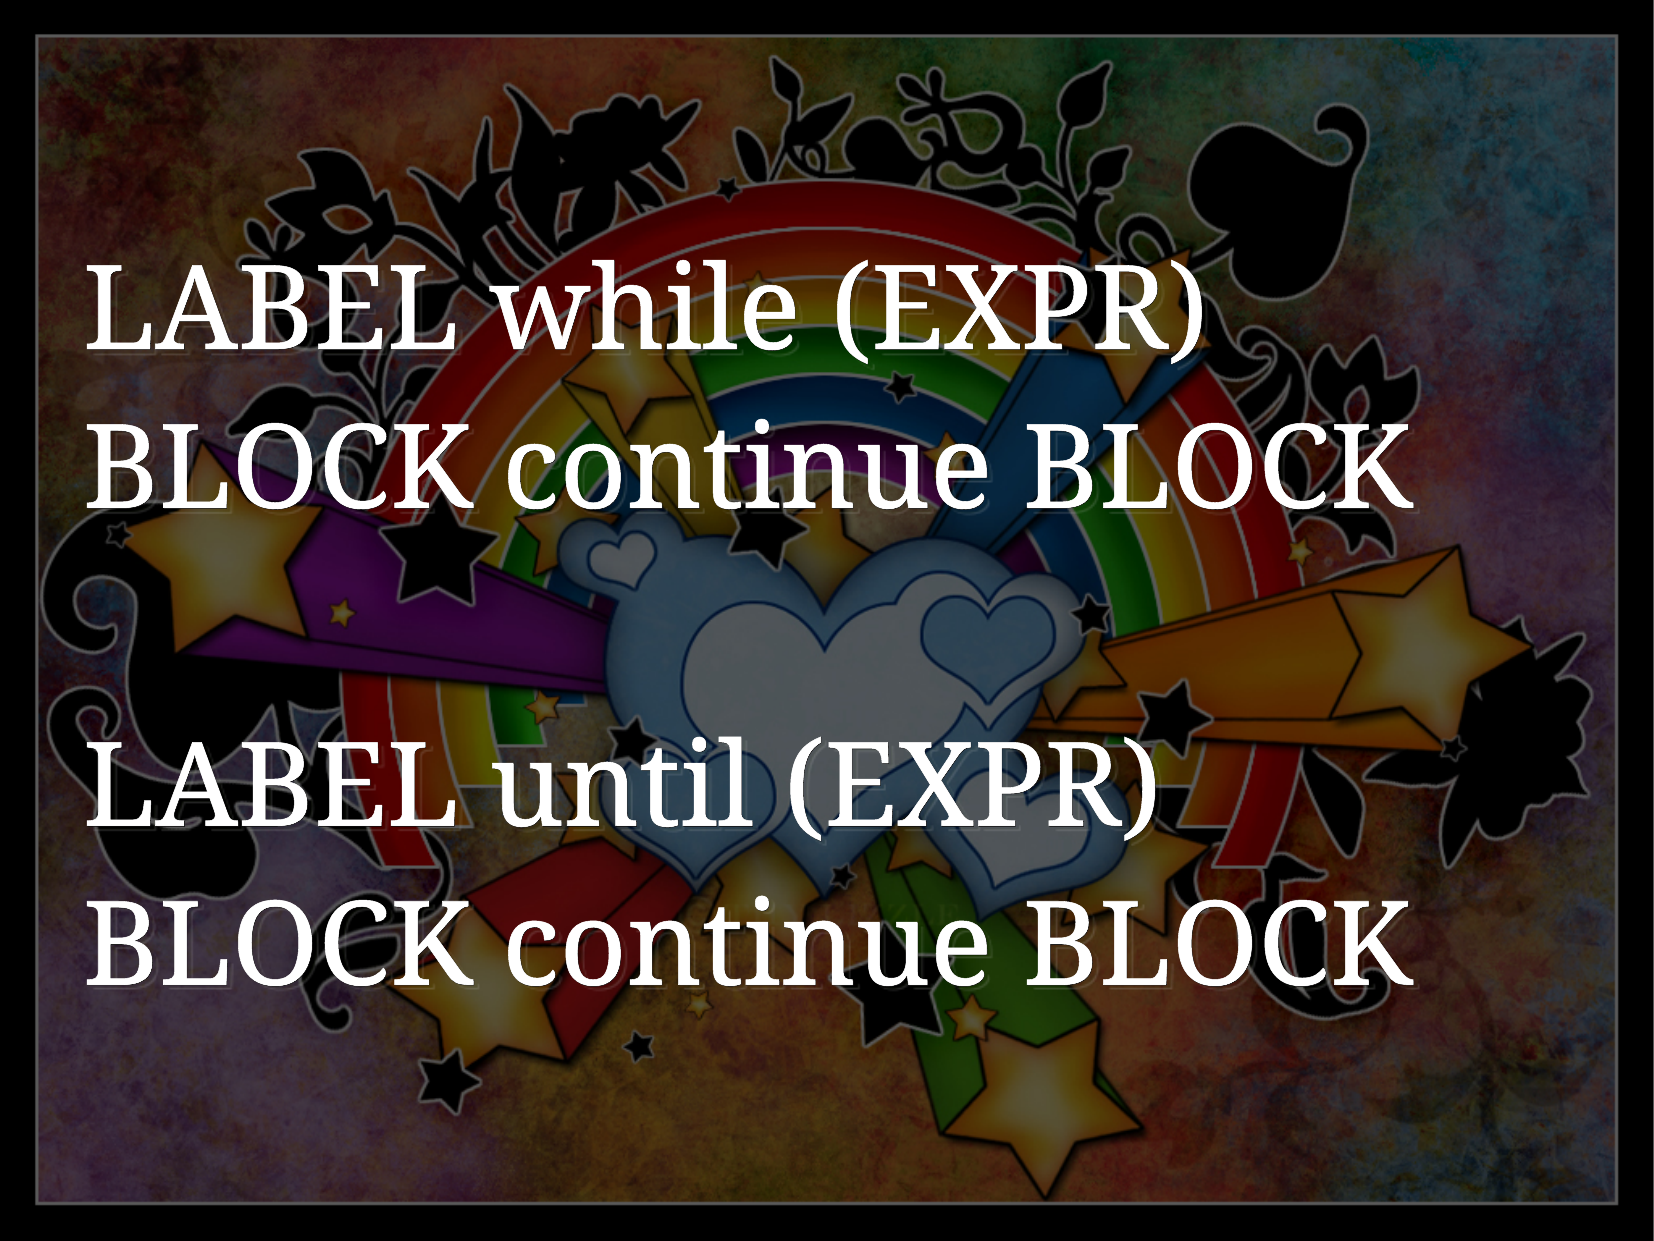

LABEL while (EXPR) BLOCK continue BLOCK
LABEL until (EXPR) BLOCK continue BLOCK
#